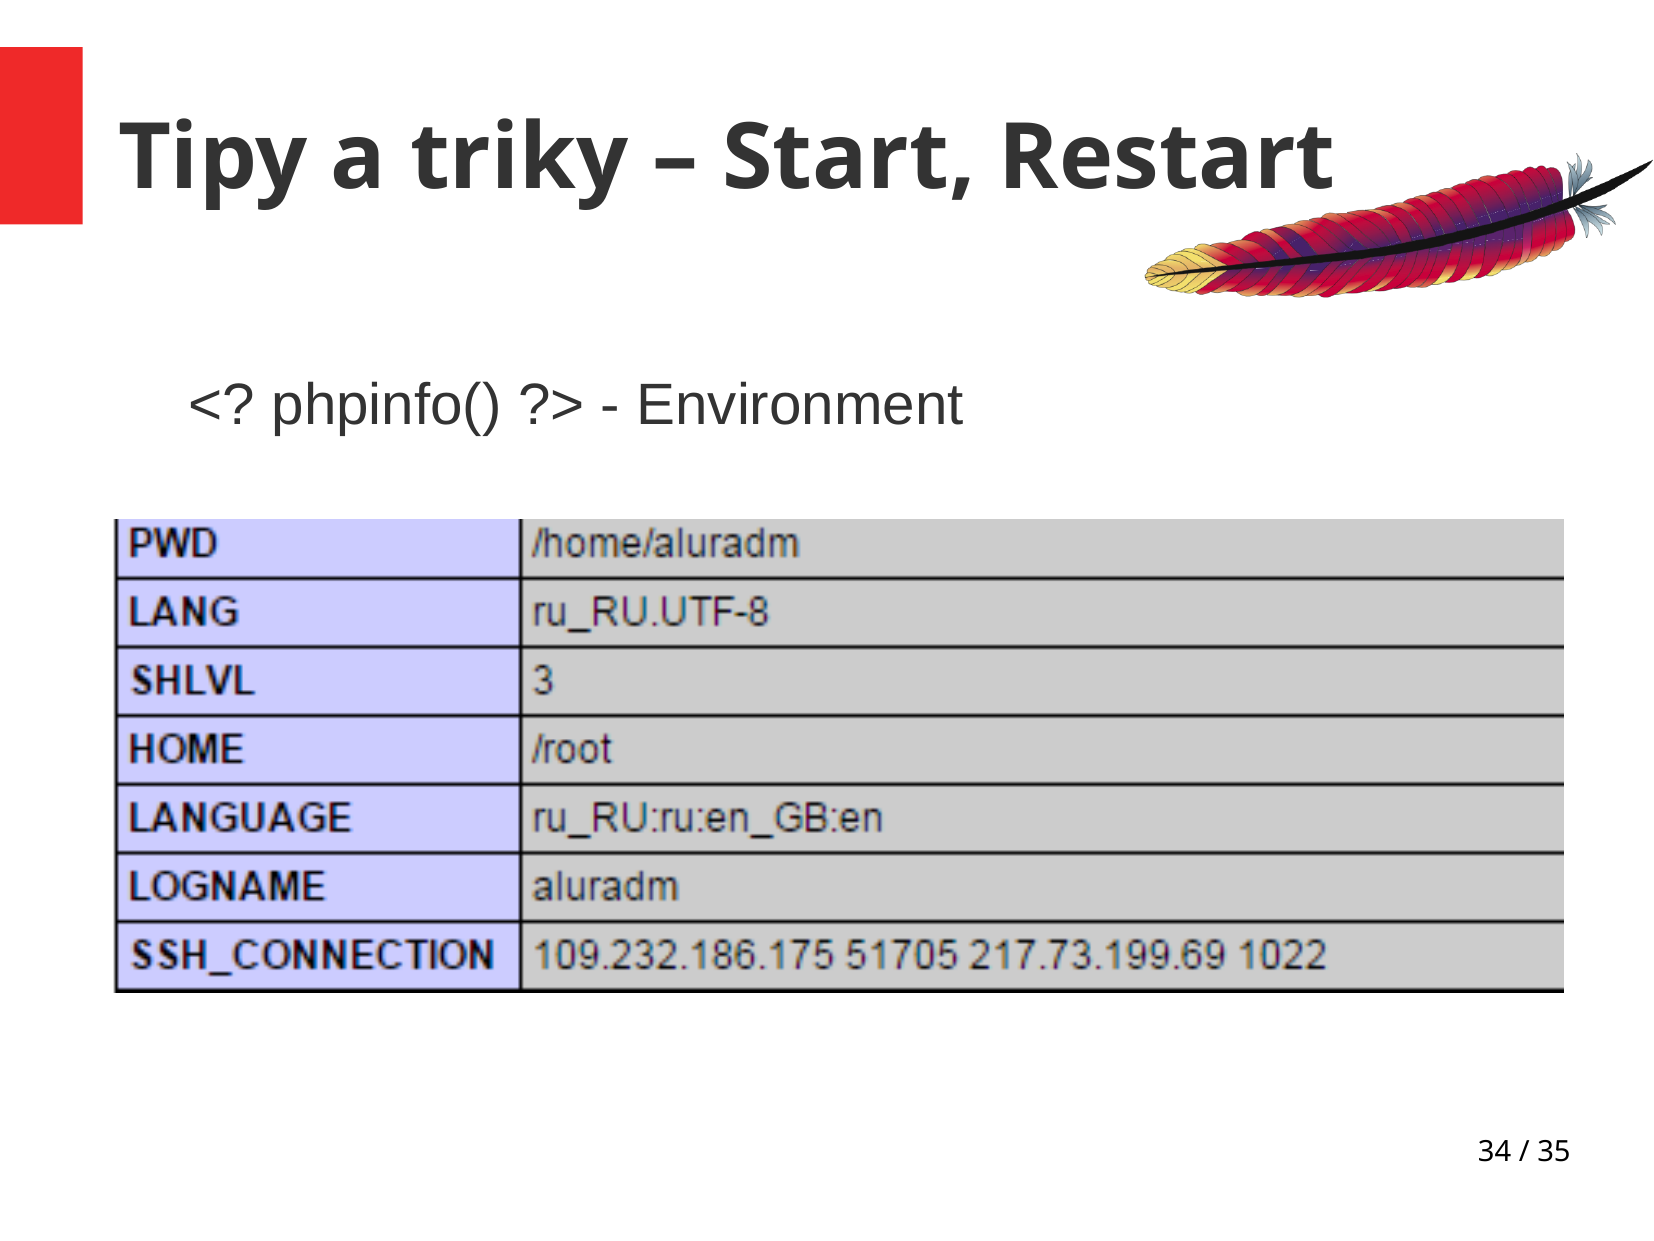

# Tipy a triky – Start, Restart
<? phpinfo() ?> - Environment
34